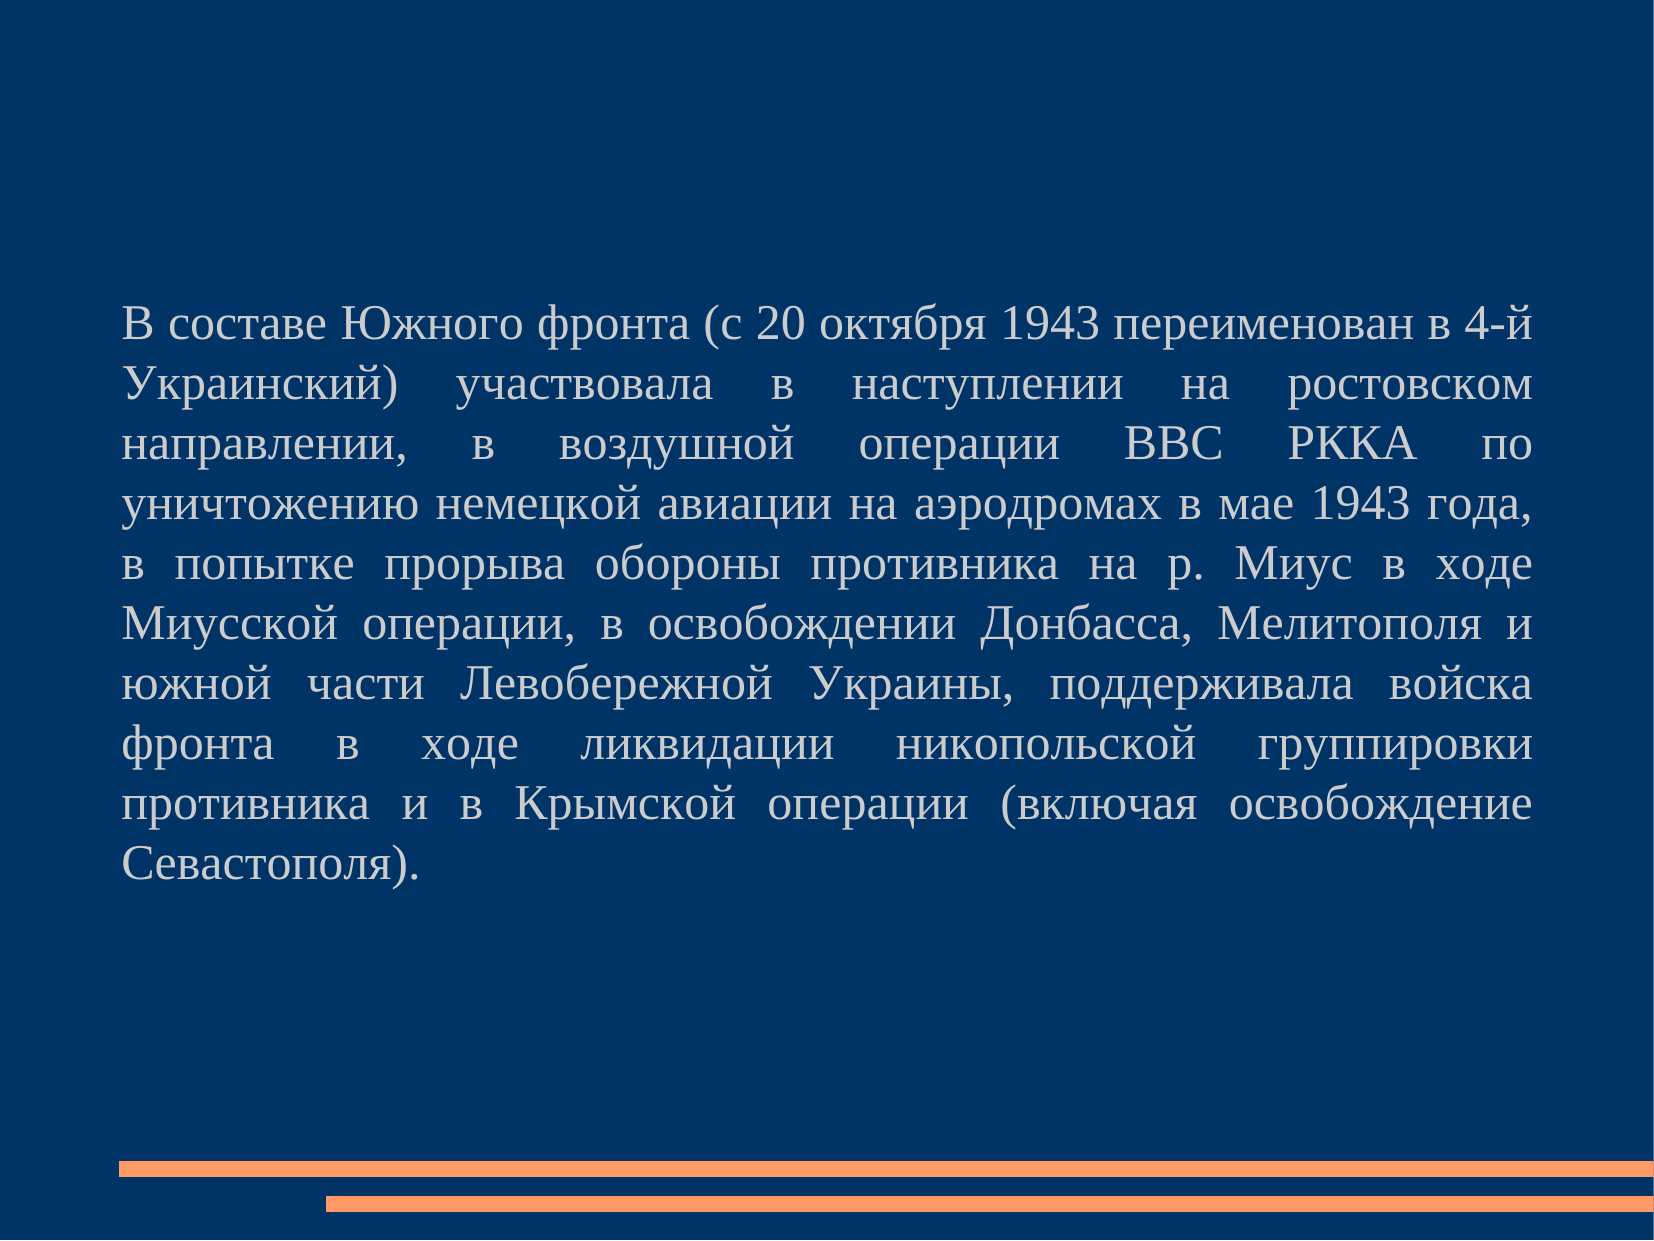

# В составе Южного фронта (с 20 октября 1943 переименован в 4-й Украинский) участвовала в наступлении на ростовском направлении, в воздушной операции ВВС РККА по уничтожению немецкой авиации на аэродромах в мае 1943 года, в попытке прорыва обороны противника на р. Миус в ходе Миусской операции, в освобождении Донбасса, Мелитополя и южной части Левобережной Украины, поддерживала войска фронта в ходе ликвидации никопольской группировки противника и в Крымской операции (включая освобождение Севастополя).